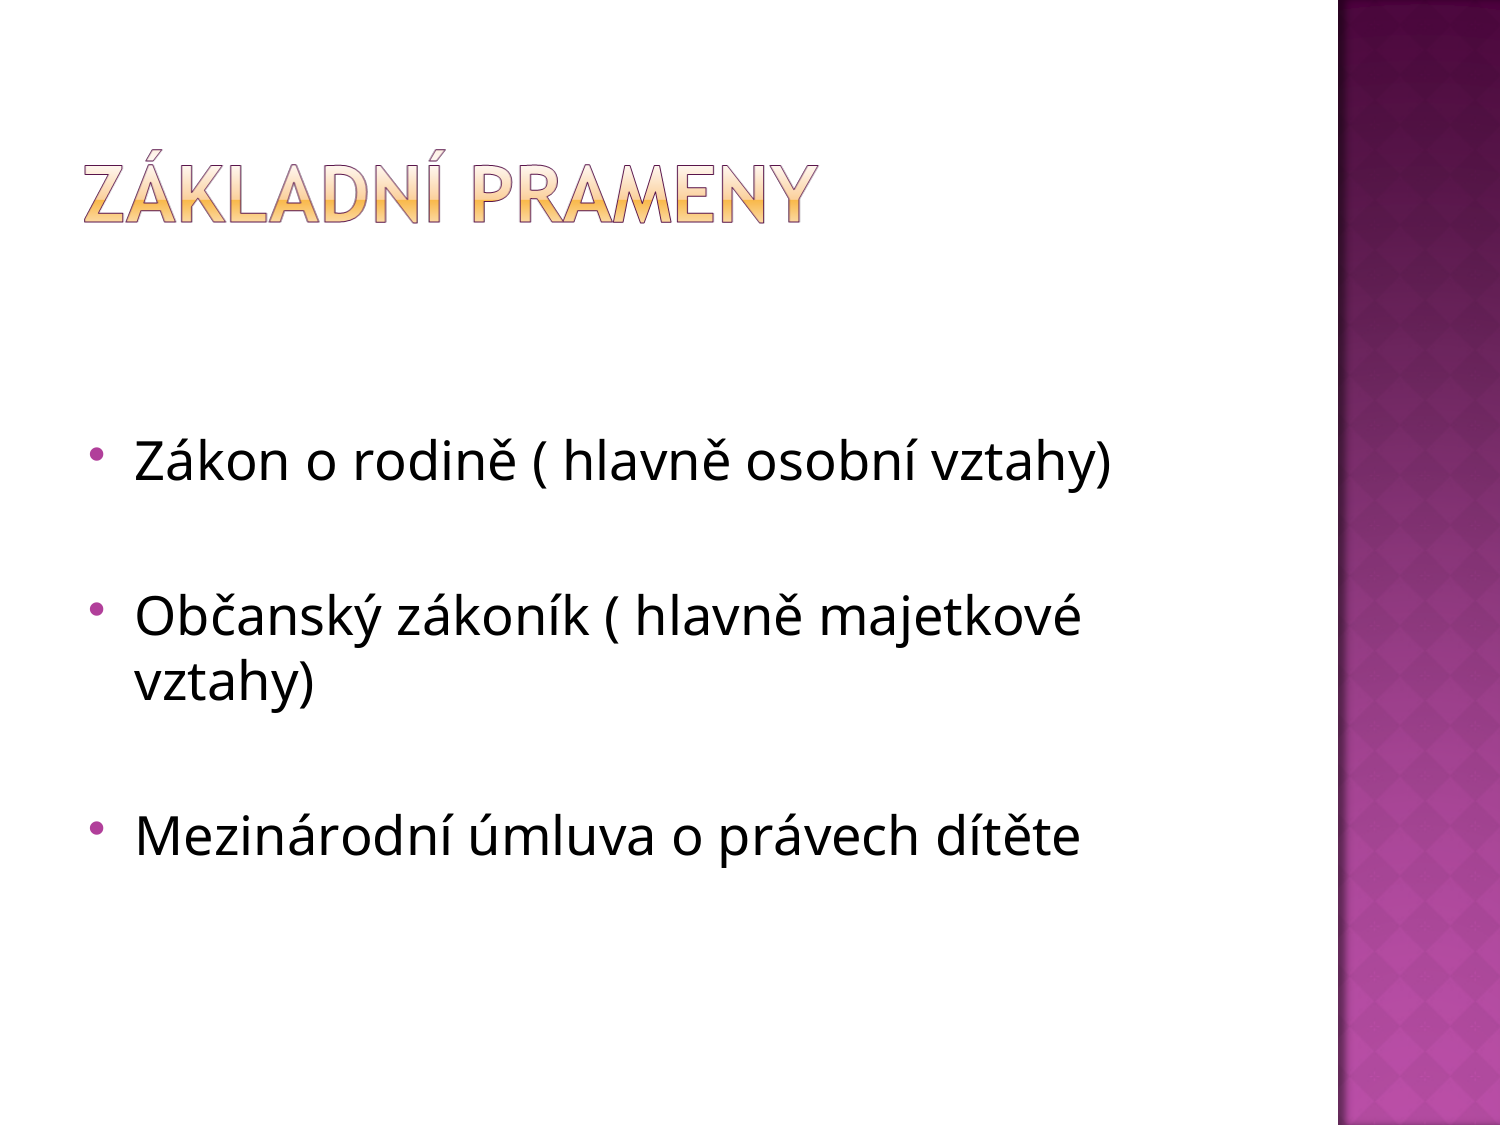

# Zákon o rodině ( hlavně osobní vztahy)
Občanský zákoník ( hlavně majetkové vztahy)
Mezinárodní úmluva o právech dítěte